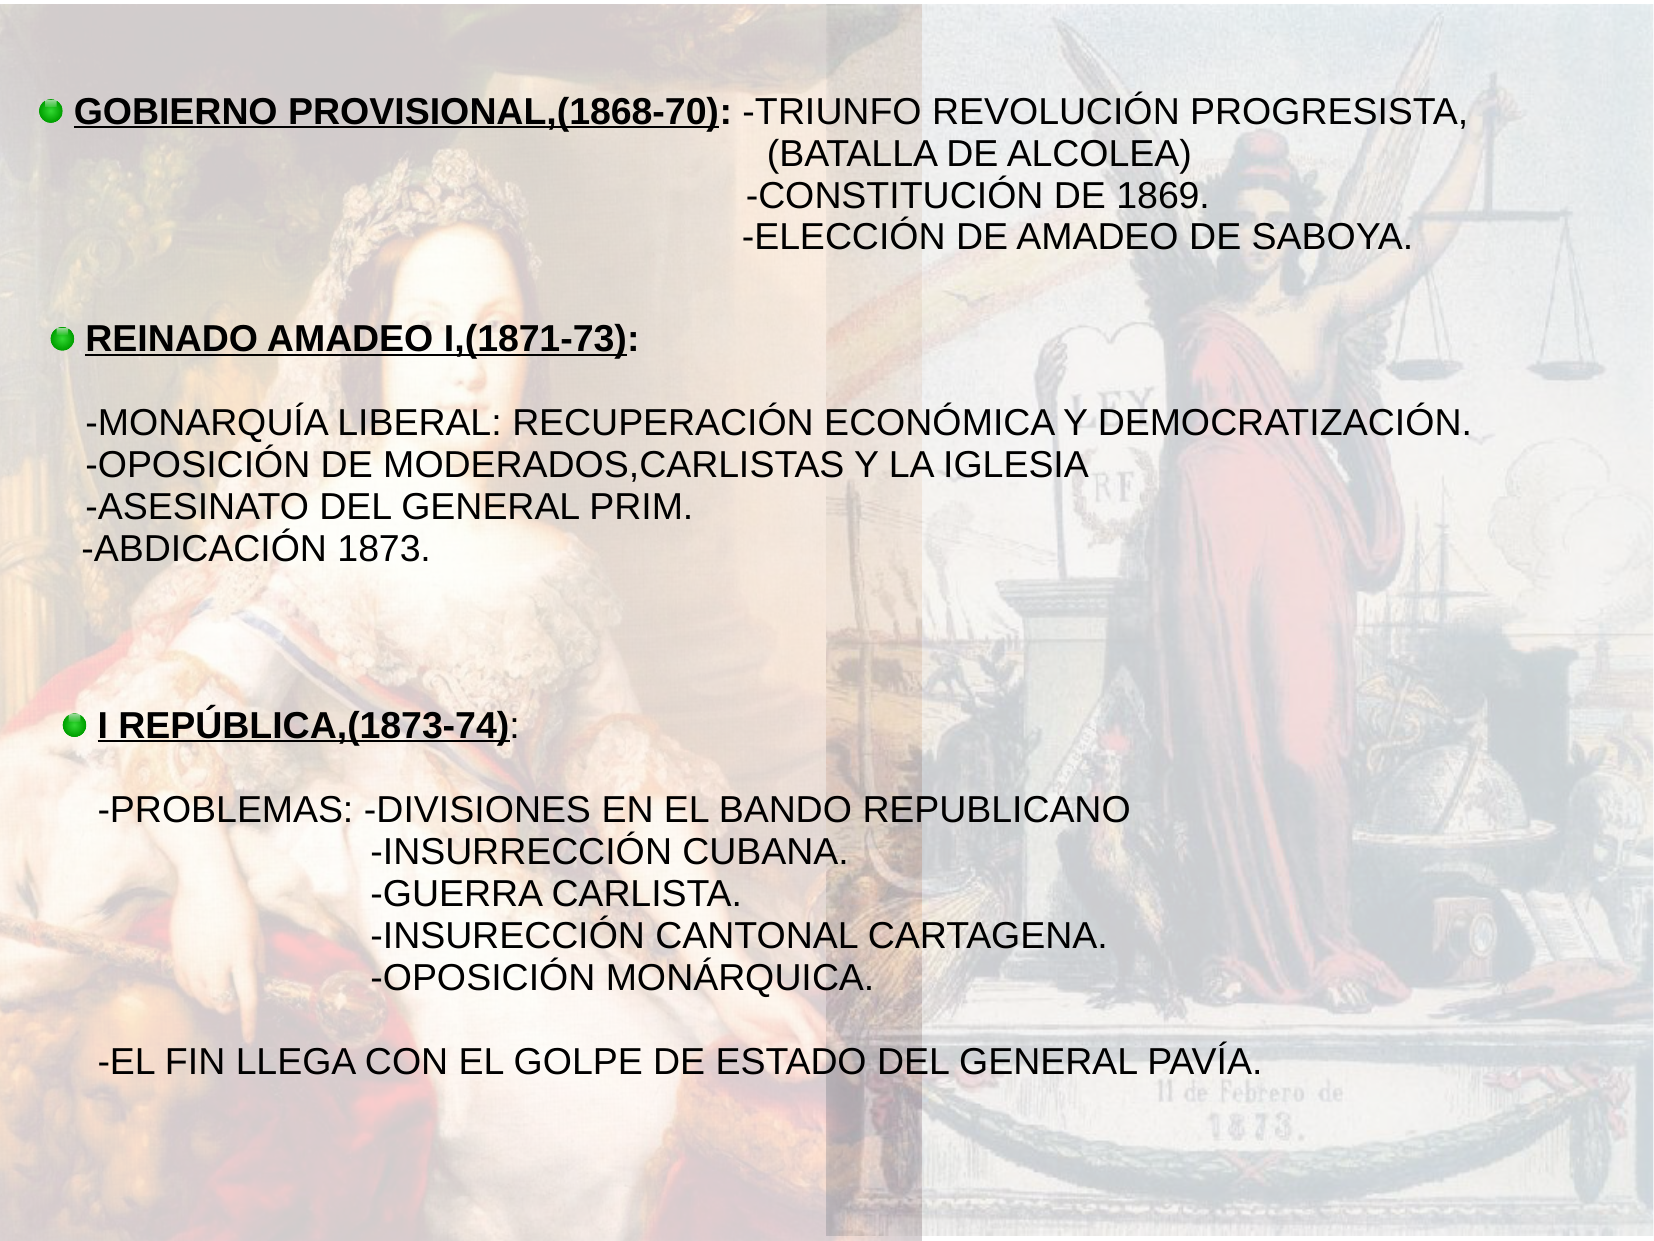

GOBIERNO PROVISIONAL,(1868-70): -TRIUNFO REVOLUCIÓN PROGRESISTA,
 (BATALLA DE ALCOLEA)
 -CONSTITUCIÓN DE 1869.
 -ELECCIÓN DE AMADEO DE SABOYA.
REINADO AMADEO I,(1871-73):
-MONARQUÍA LIBERAL: RECUPERACIÓN ECONÓMICA Y DEMOCRATIZACIÓN.
-OPOSICIÓN DE MODERADOS,CARLISTAS Y LA IGLESIA
-ASESINATO DEL GENERAL PRIM.
 -ABDICACIÓN 1873.
I REPÚBLICA,(1873-74):
-PROBLEMAS: -DIVISIONES EN EL BANDO REPUBLICANO
 -INSURRECCIÓN CUBANA.
 -GUERRA CARLISTA.
 -INSURECCIÓN CANTONAL CARTAGENA.
 -OPOSICIÓN MONÁRQUICA.
-EL FIN LLEGA CON EL GOLPE DE ESTADO DEL GENERAL PAVÍA.